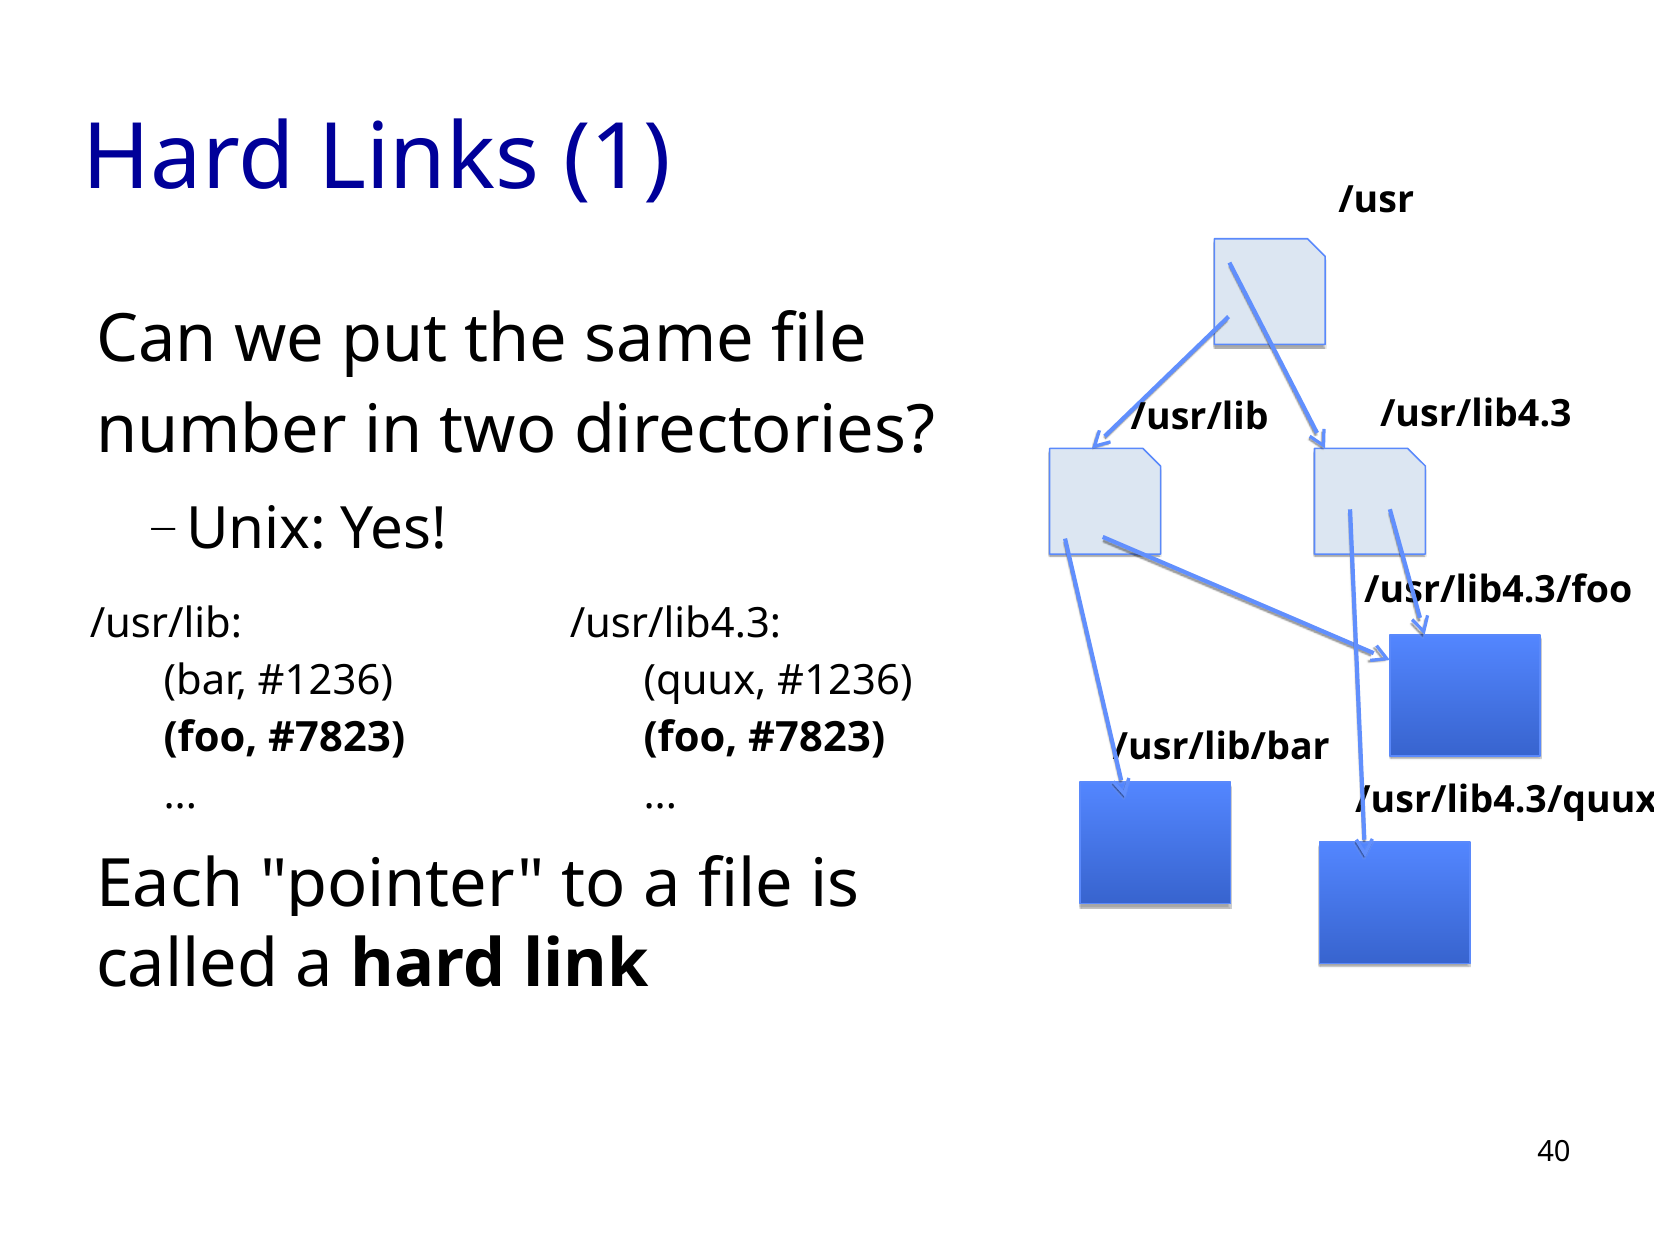

# Hard Links (1)
/usr
Can we put the same file number in two directories?
Unix: Yes!
/usr/lib4.3
/usr/lib
/usr/lib4.3/foo
/usr/lib:
	(bar, #1236)
	(foo, #7823)
	...
/usr/lib4.3:
	(quux, #1236)
	(foo, #7823)
	...
/usr/lib/bar
/usr/lib4.3/quux
Each "pointer" to a file is called a hard link
40